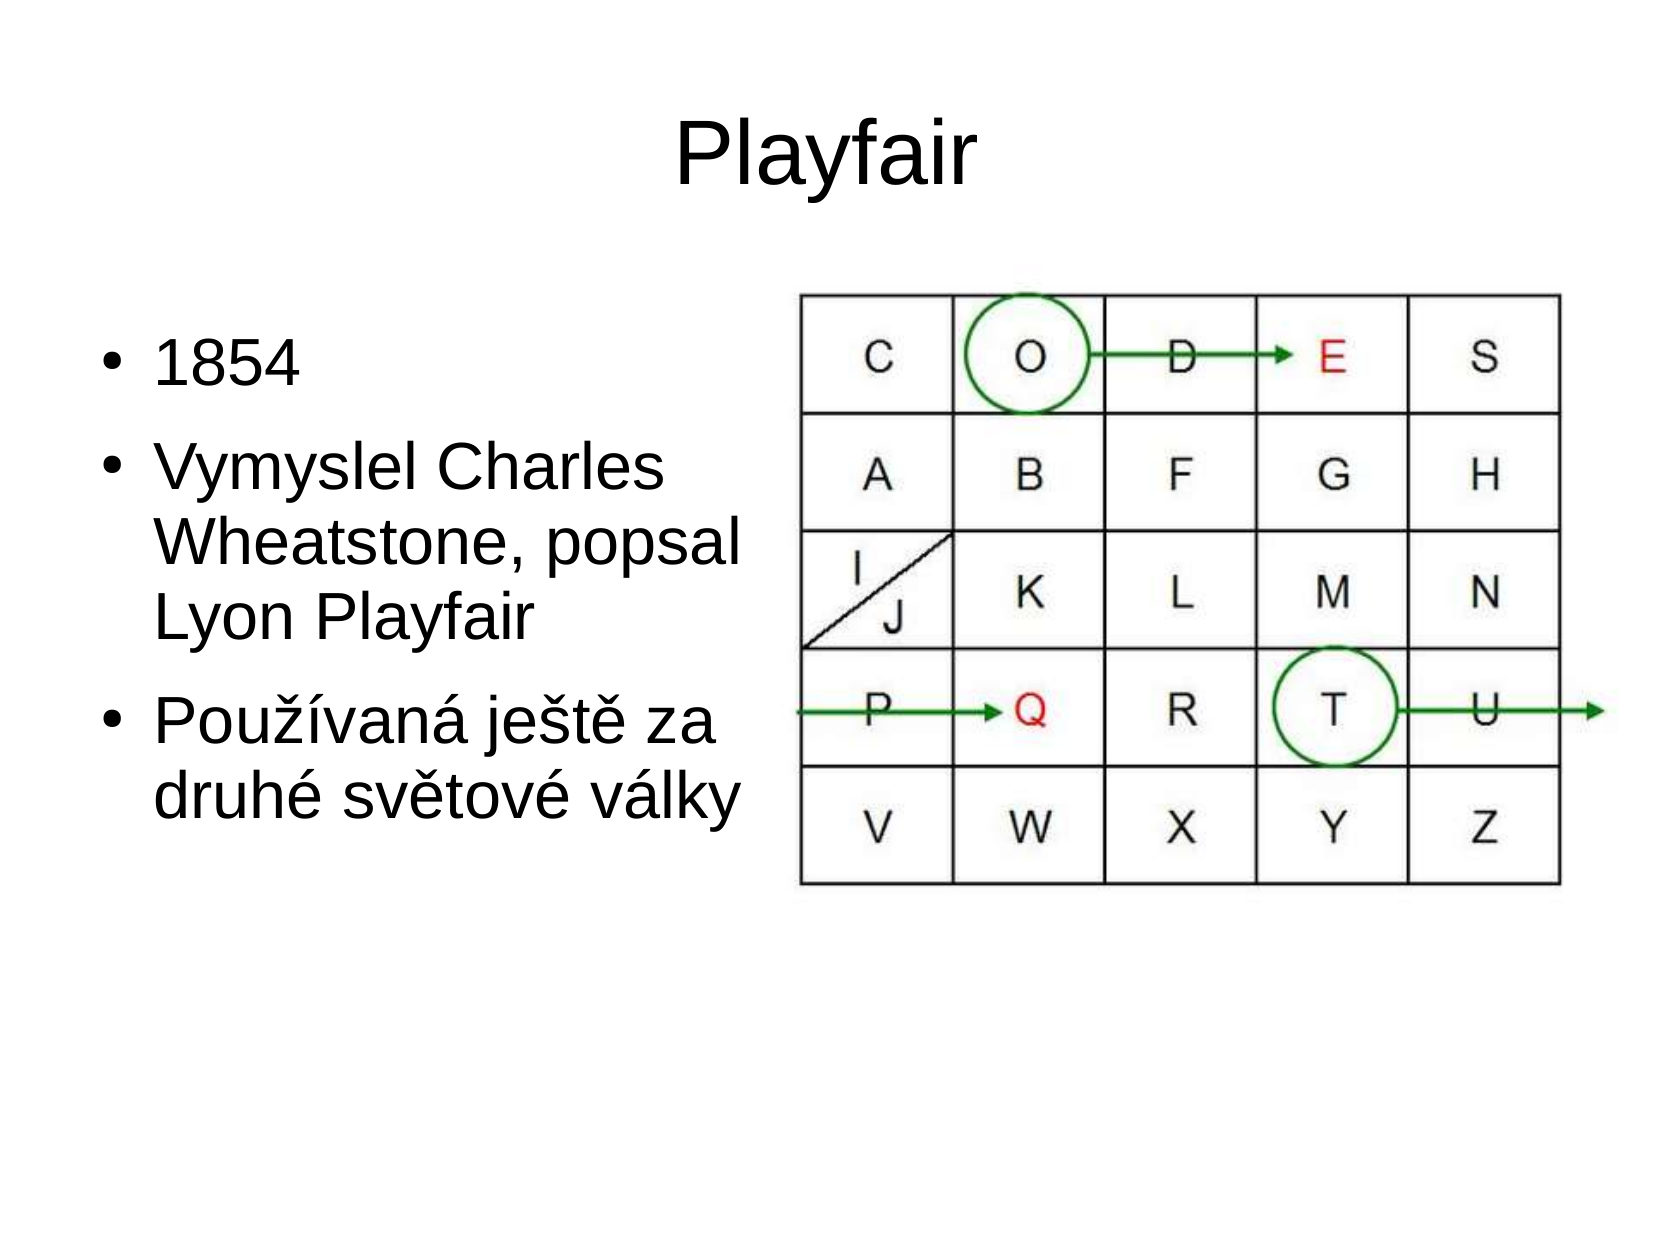

# Playfair
1854
Vymyslel Charles Wheatstone, popsal Lyon Playfair
Používaná ještě za druhé světové války